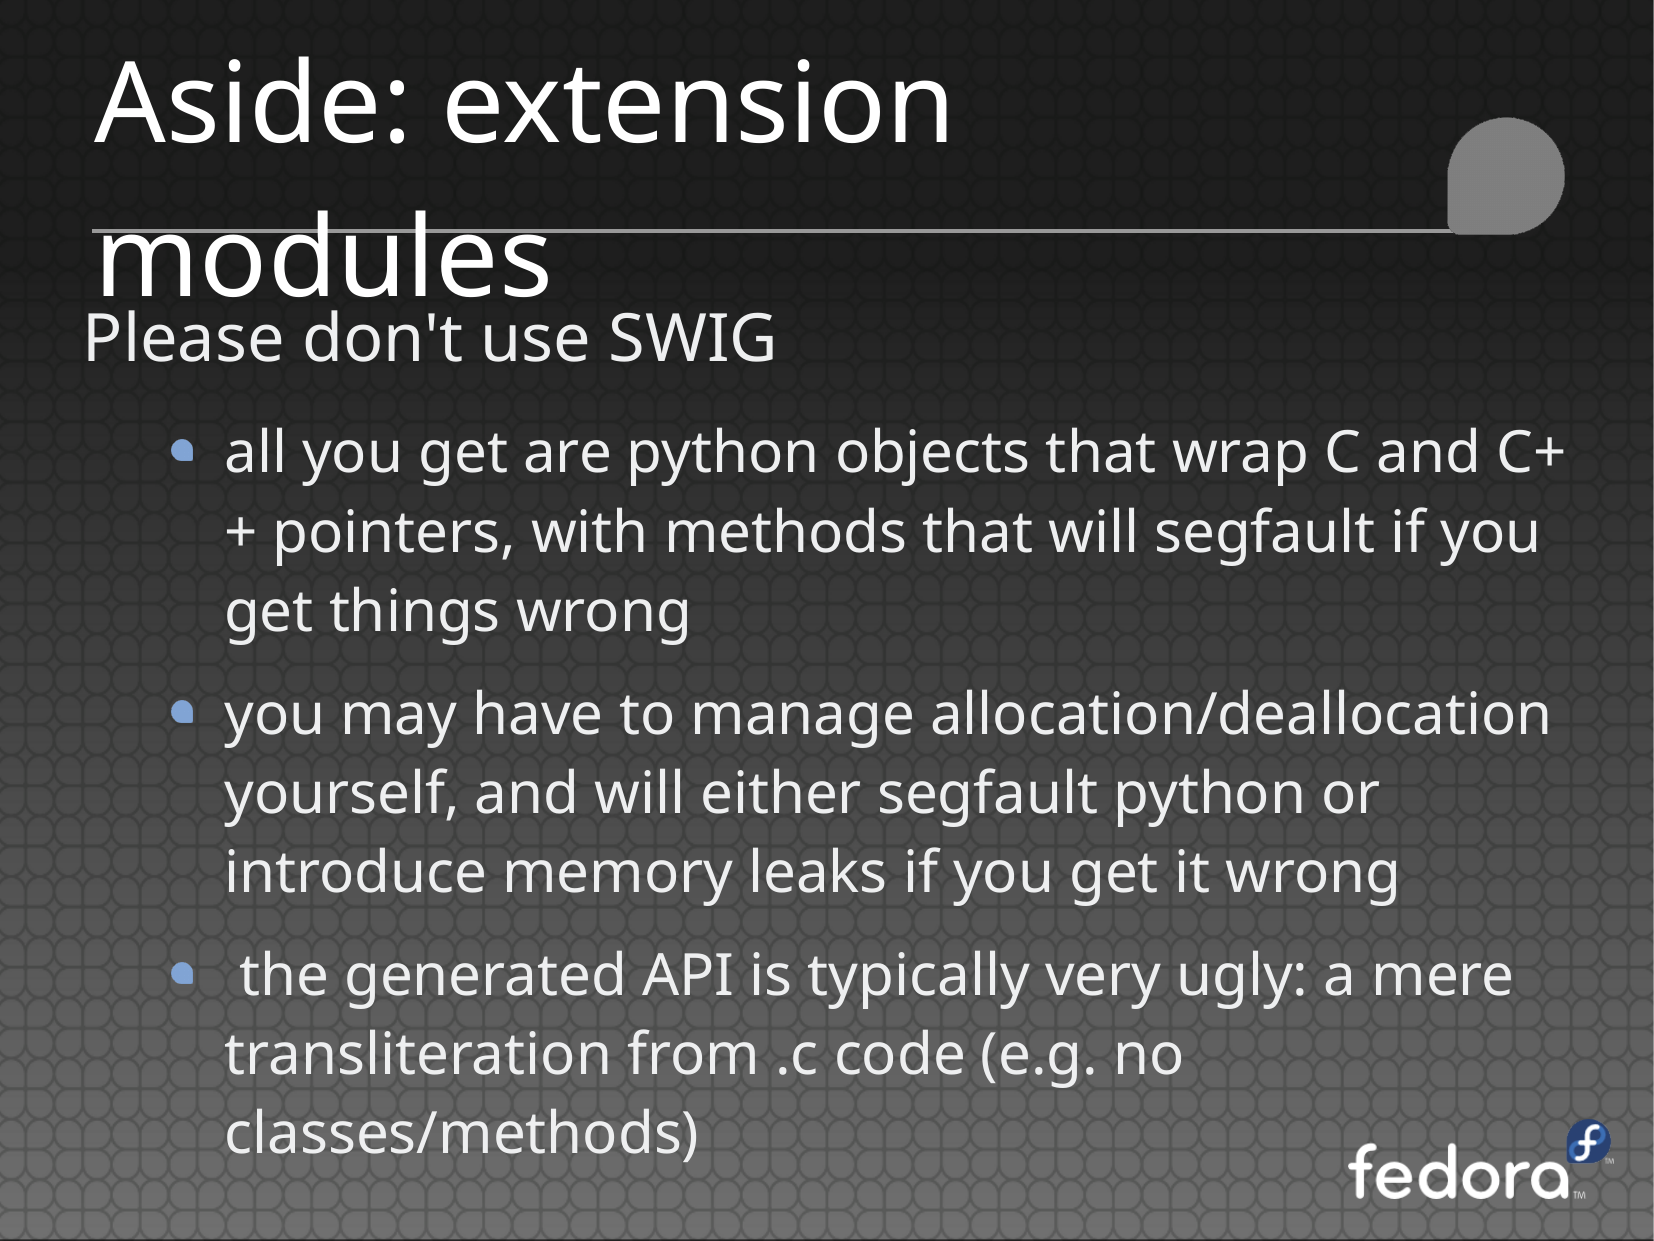

Aside: extension modules
# Please don't use SWIG
all you get are python objects that wrap C and C++ pointers, with methods that will segfault if you get things wrong
you may have to manage allocation/deallocation yourself, and will either segfault python or introduce memory leaks if you get it wrong
 the generated API is typically very ugly: a mere transliteration from .c code (e.g. no classes/methods)